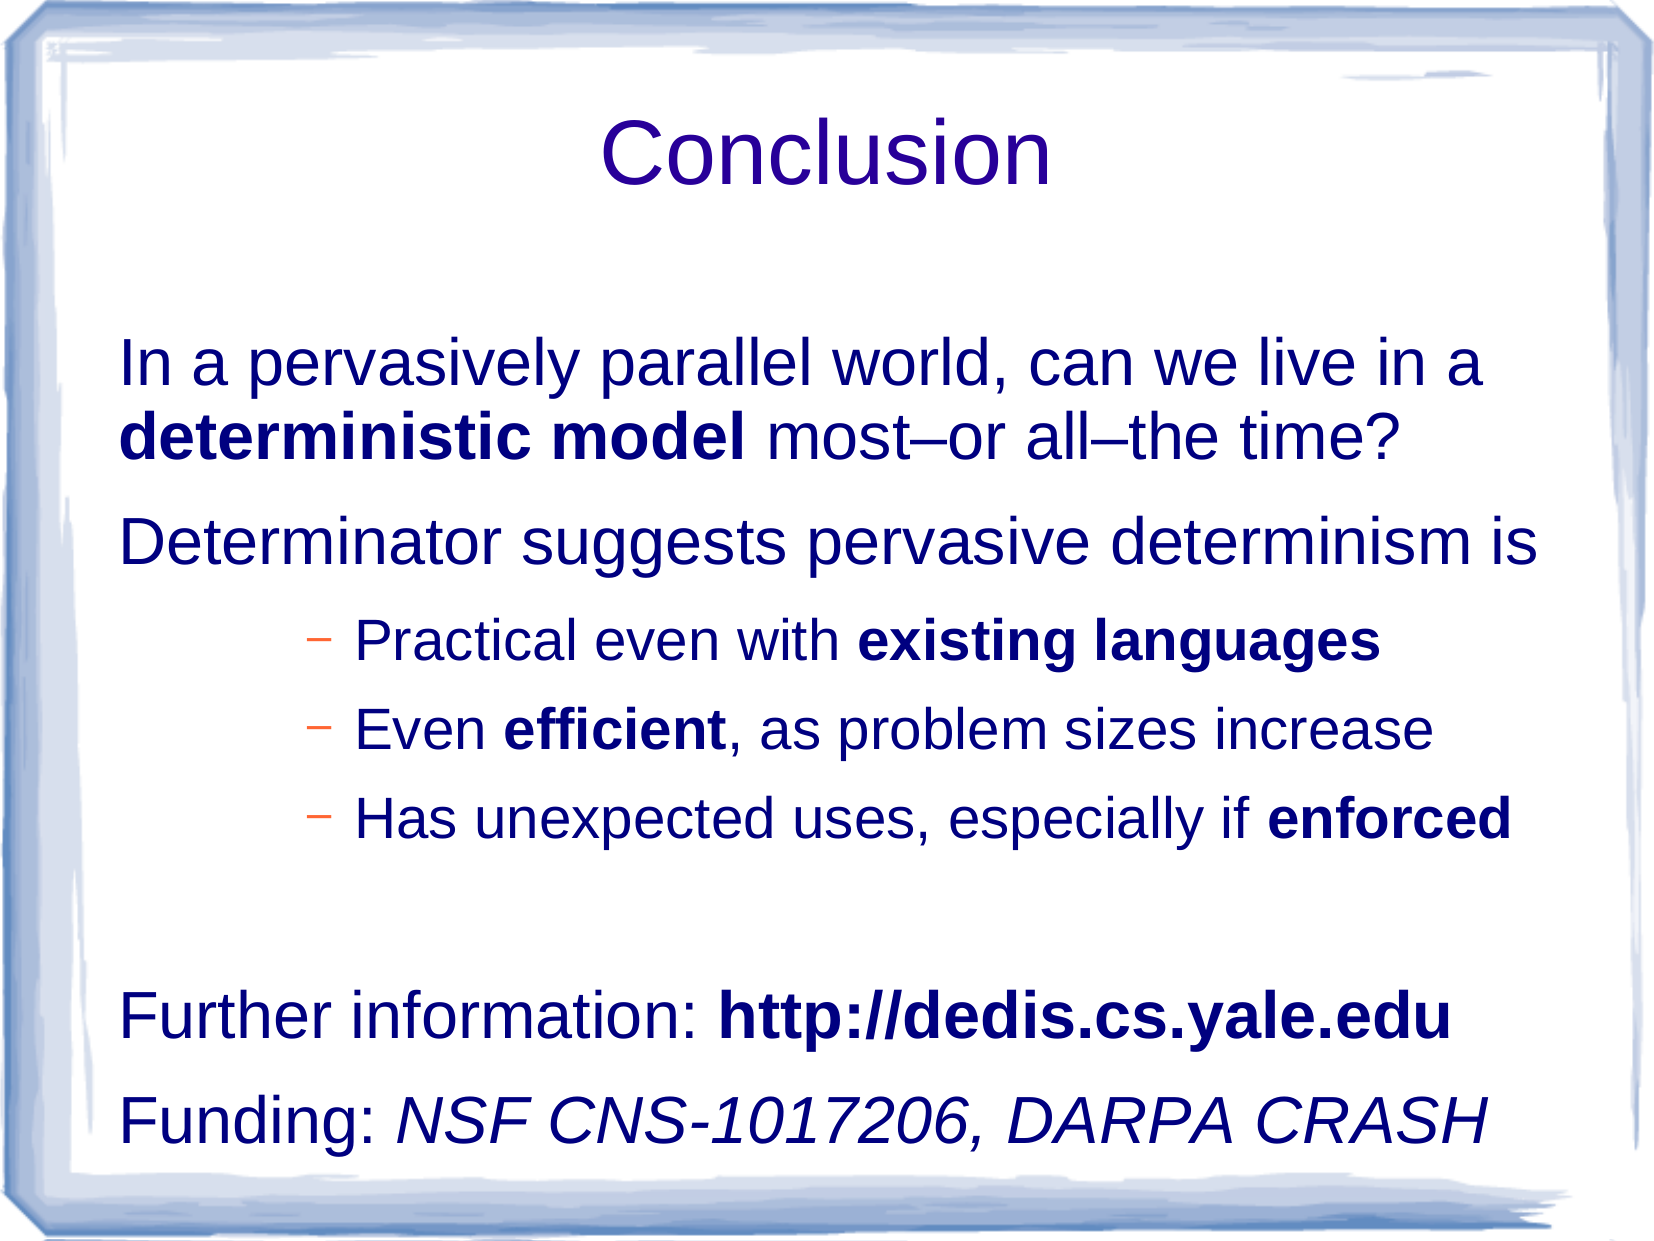

# Conclusion
In a pervasively parallel world, can we live in a deterministic model most–or all–the time?
Determinator suggests pervasive determinism is
Practical even with existing languages
Even efficient, as problem sizes increase
Has unexpected uses, especially if enforced
Further information: http://dedis.cs.yale.edu
Funding: NSF CNS-1017206, DARPA CRASH